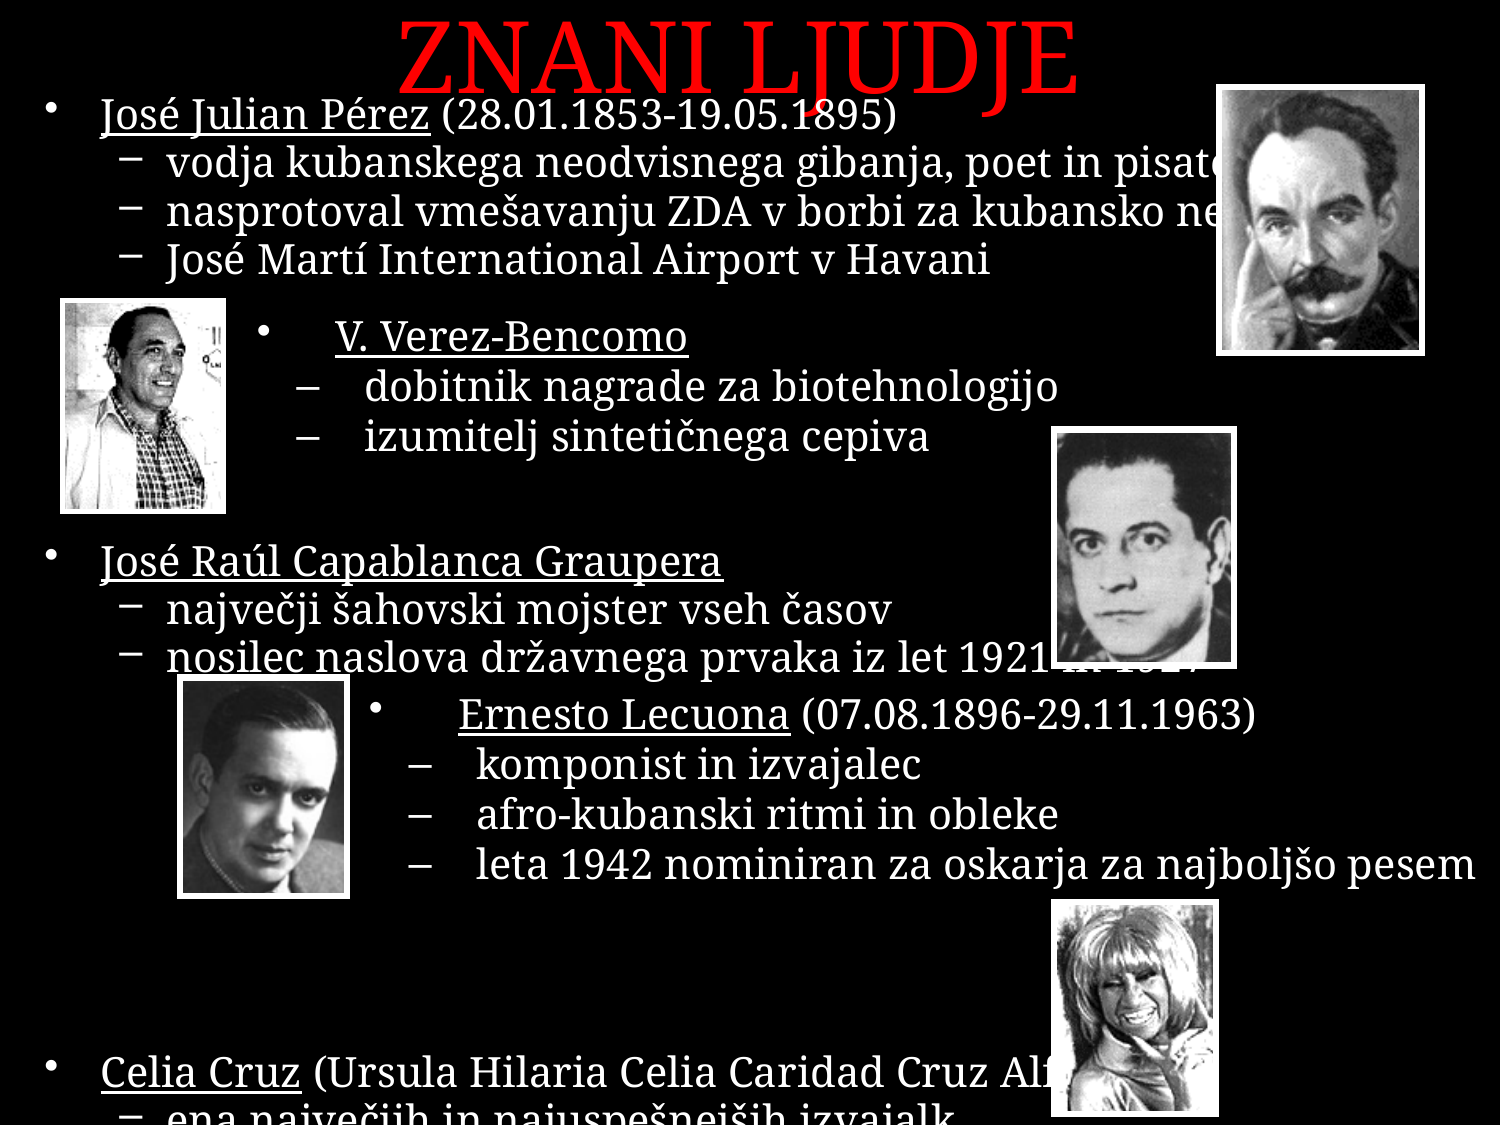

# ZNANI LJUDJE
José Julian Pérez (28.01.1853-19.05.1895)
vodja kubanskega neodvisnega gibanja, poet in pisatelj
nasprotoval vmešavanju ZDA v borbi za kubansko neodvisnost
José Martí International Airport v Havani
José Raúl Capablanca Graupera
največji šahovski mojster vseh časov
nosilec naslova državnega prvaka iz let 1921 in 1927
Celia Cruz (Ursula Hilaria Celia Caridad Cruz Alfonso)
ena največjih in najuspešnejših izvajalk
20 zlatih albumov
 V. Verez-Bencomo
 dobitnik nagrade za biotehnologijo
 izumitelj sintetičnega cepiva
 Ernesto Lecuona (07.08.1896-29.11.1963)
 komponist in izvajalec
 afro-kubanski ritmi in obleke
 leta 1942 nominiran za oskarja za najboljšo pesem